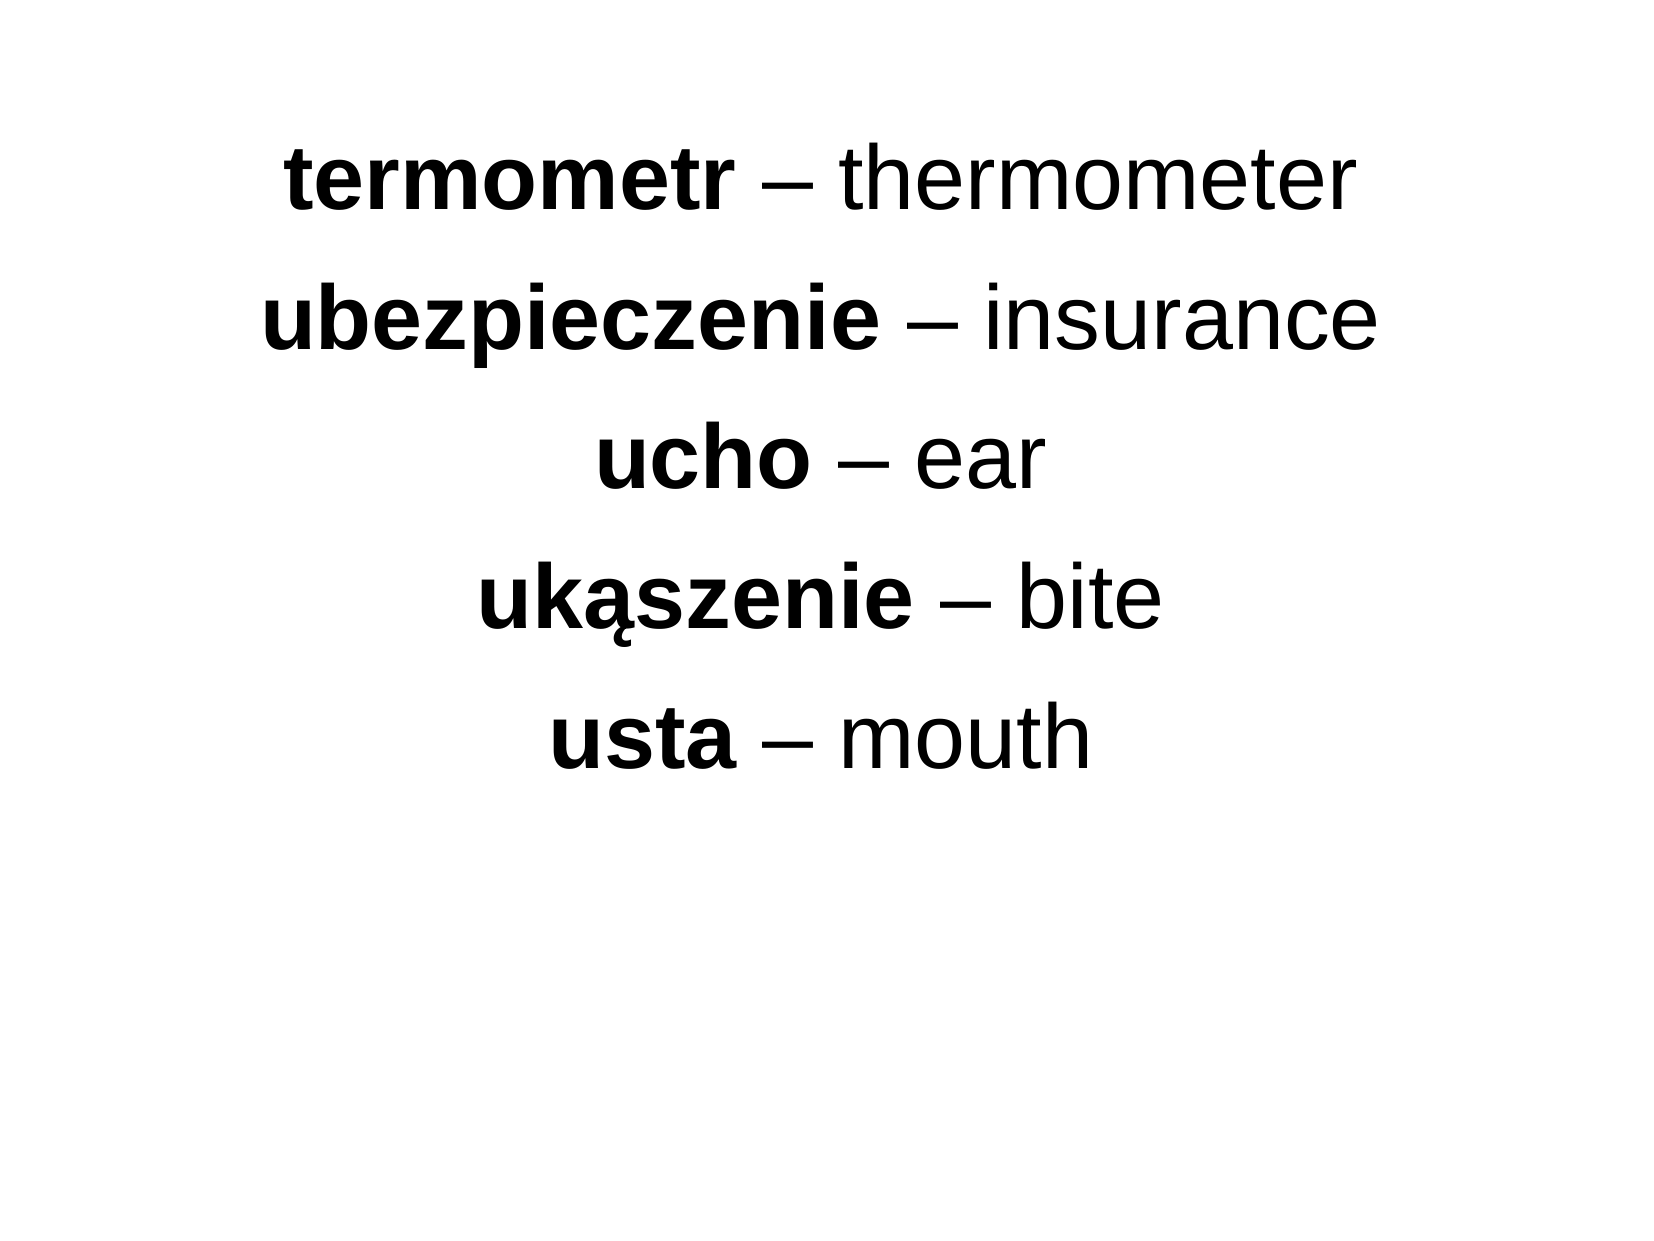

# termometr – thermometer
ubezpieczenie – insurance
ucho – ear
ukąszenie – bite
usta – mouth